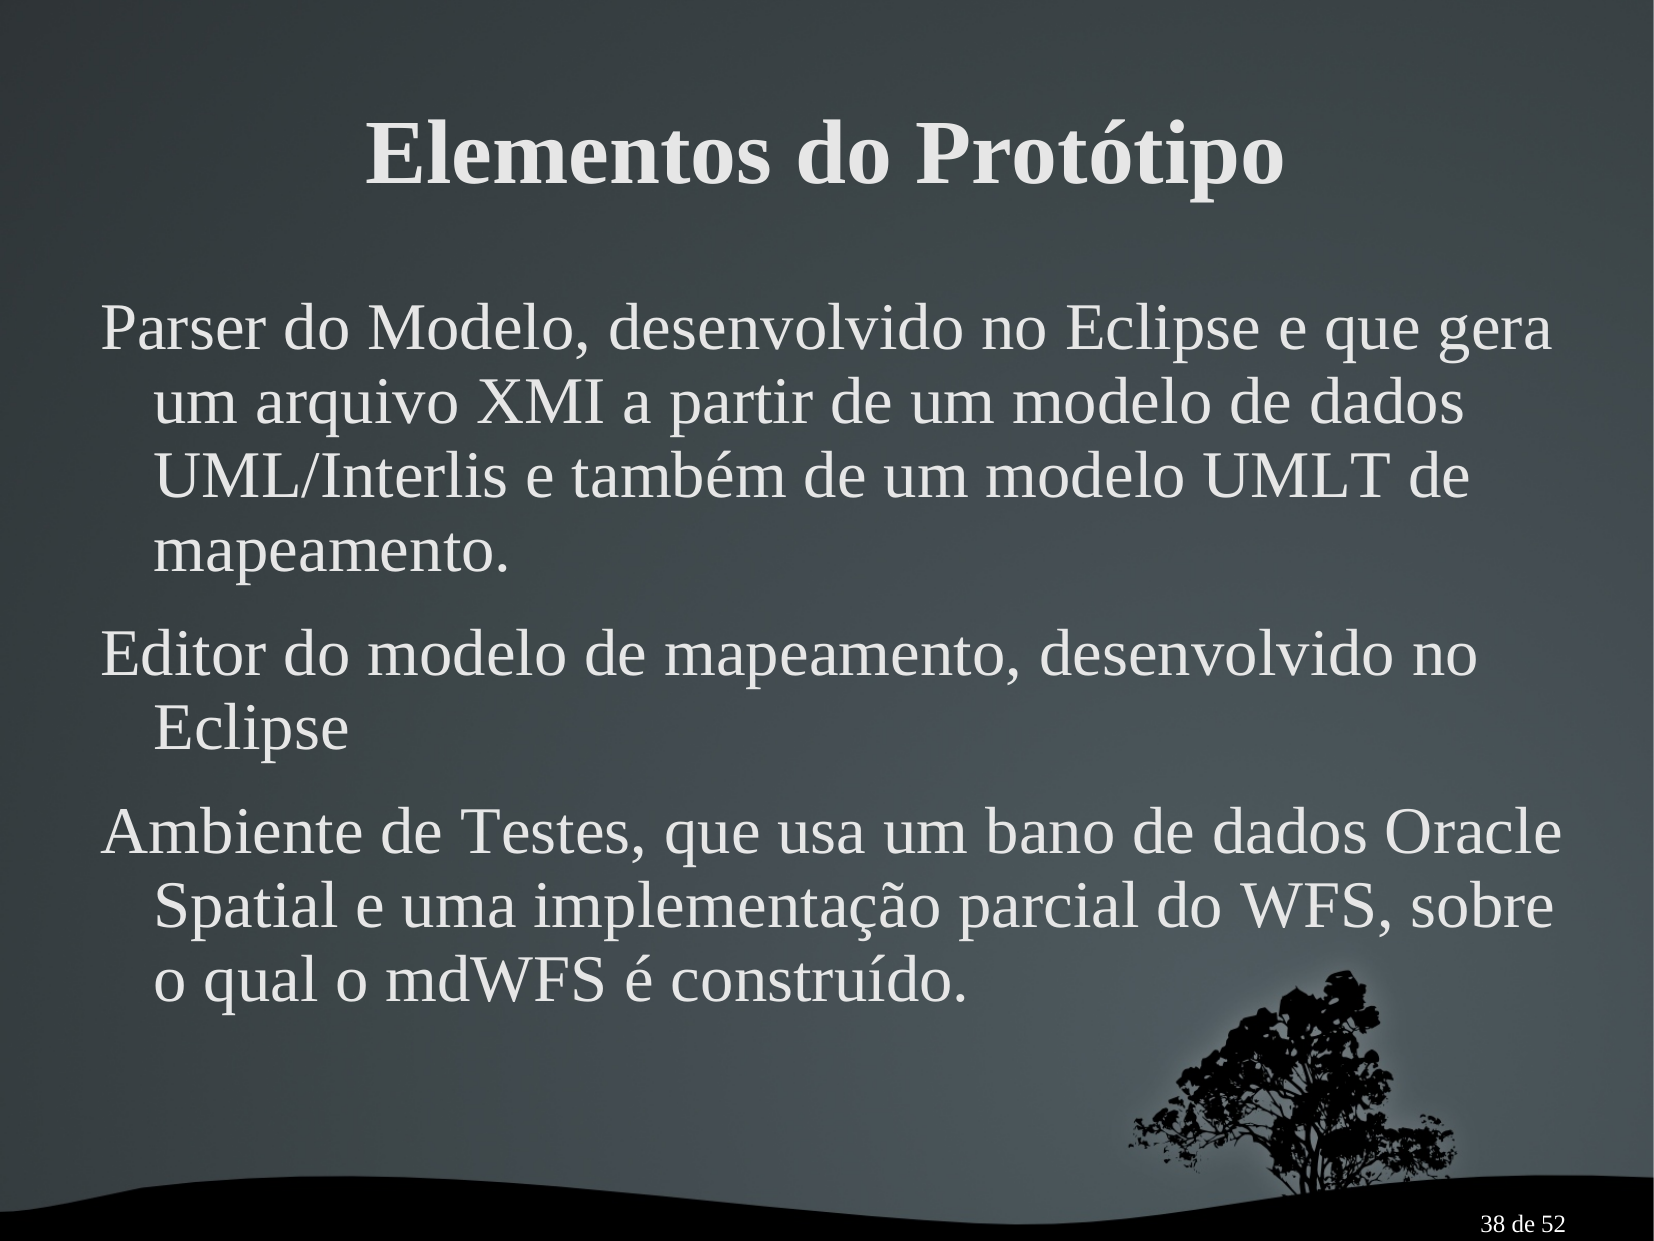

# Elementos do Protótipo
Parser do Modelo, desenvolvido no Eclipse e que gera um arquivo XMI a partir de um modelo de dados UML/Interlis e também de um modelo UMLT de mapeamento.
Editor do modelo de mapeamento, desenvolvido no Eclipse
Ambiente de Testes, que usa um bano de dados Oracle Spatial e uma implementação parcial do WFS, sobre o qual o mdWFS é construído.
38